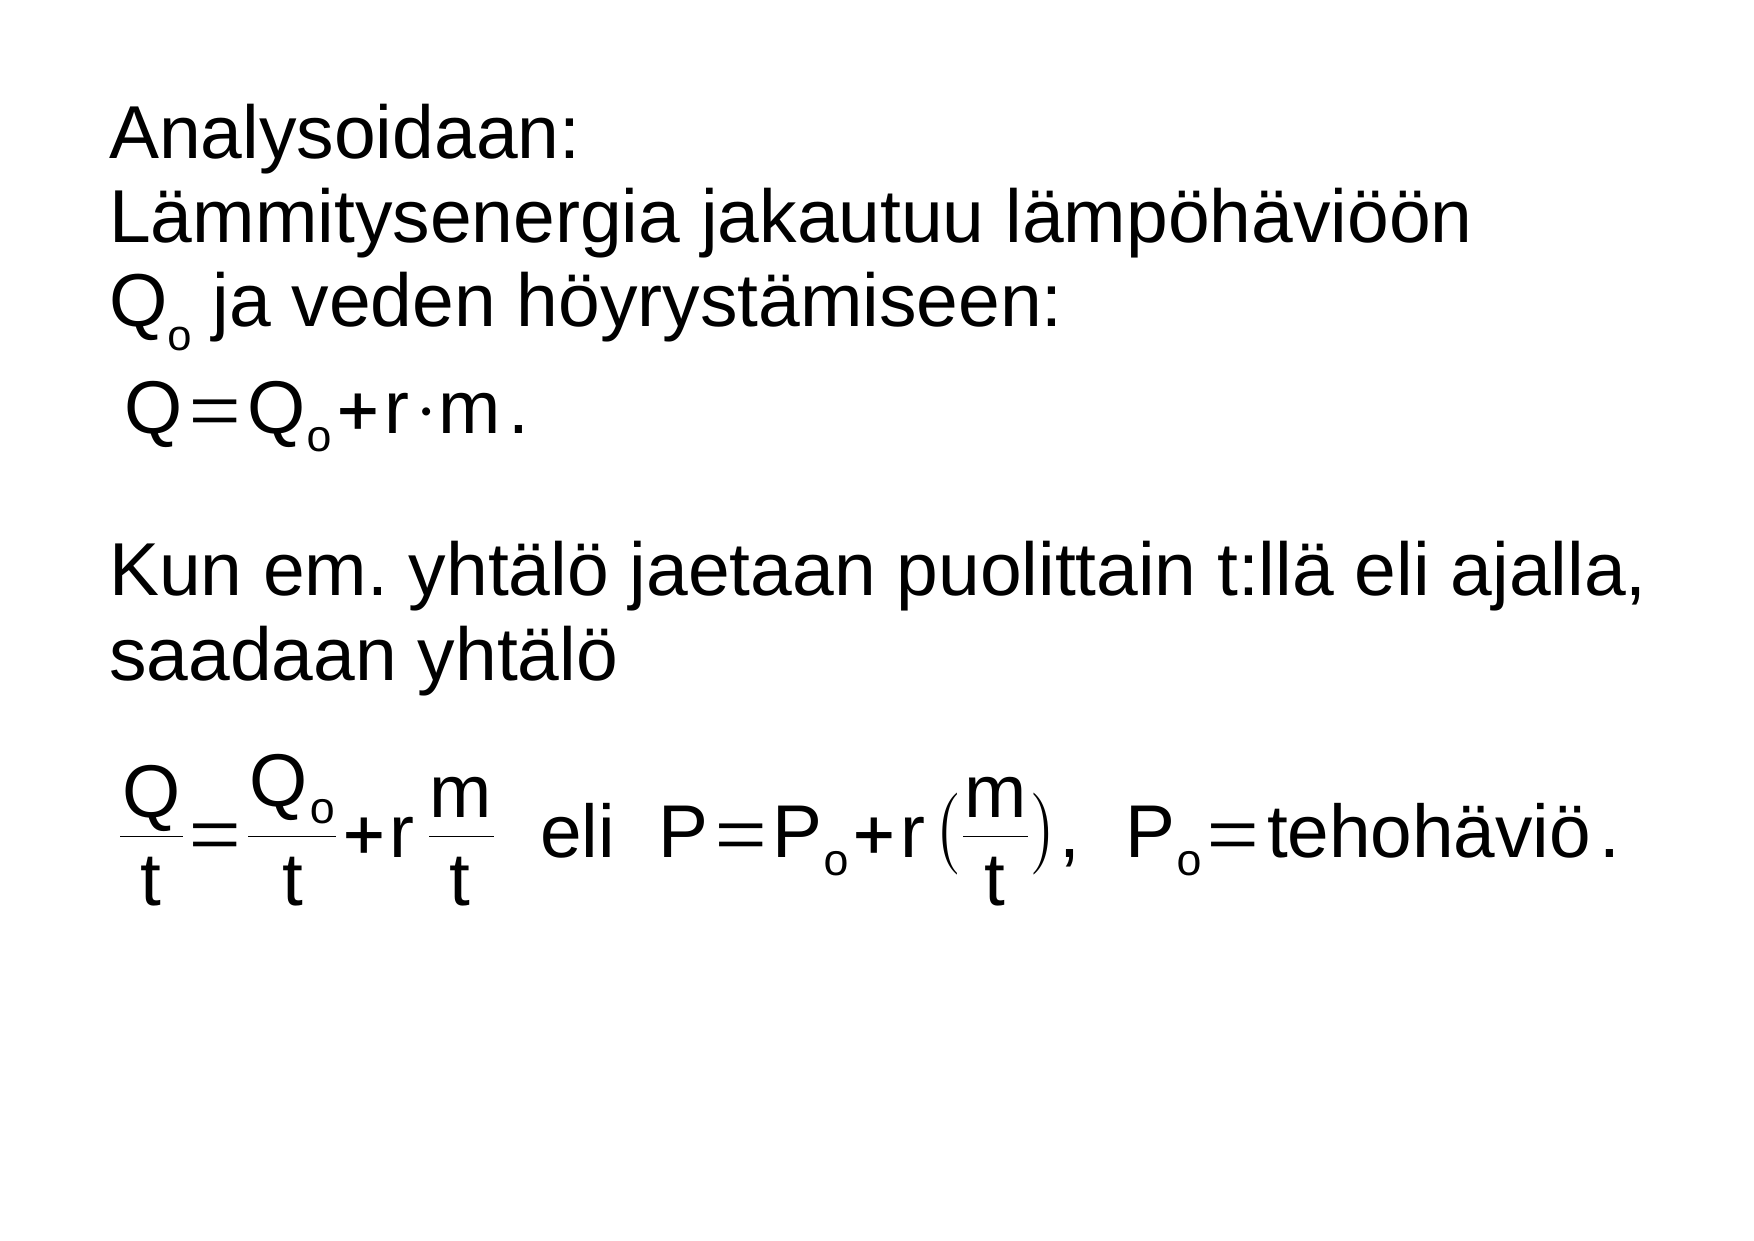

Analysoidaan:
Lämmitysenergia jakautuu lämpöhäviöön
Qo ja veden höyrystämiseen:
Kun em. yhtälö jaetaan puolittain t:llä eli ajalla,
saadaan yhtälö